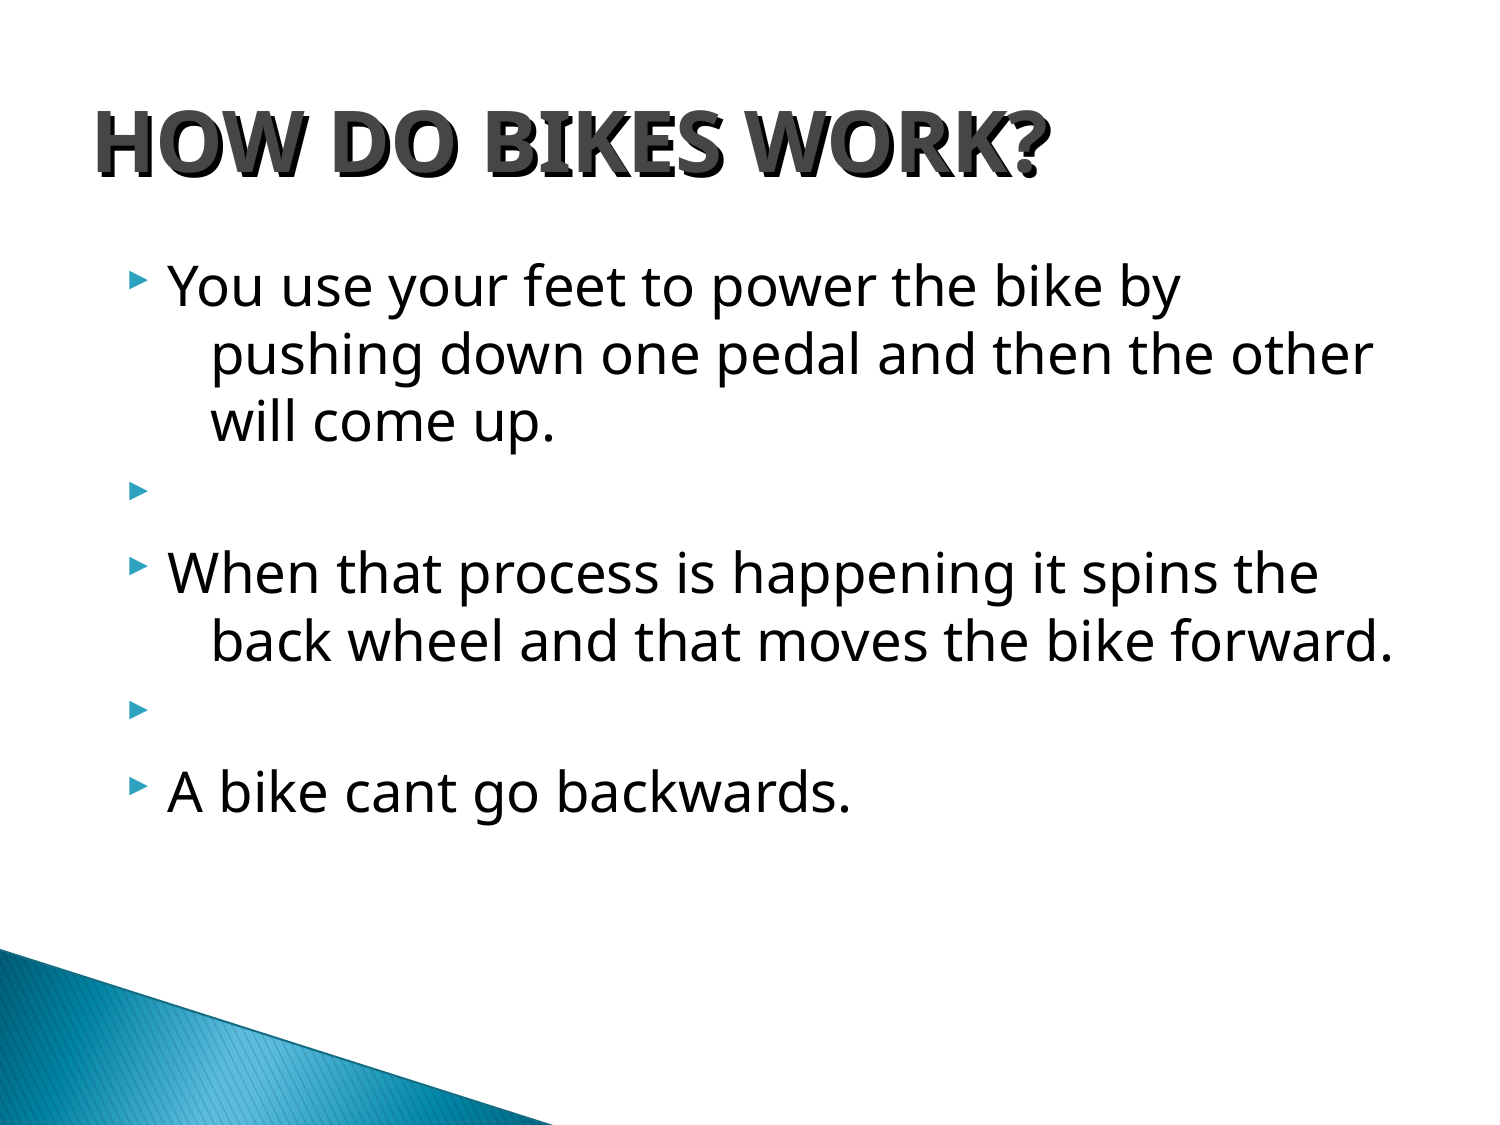

HOW DO BIKES WORK?
# You use your feet to power the bike by pushing down one pedal and then the other will come up.
When that process is happening it spins the back wheel and that moves the bike forward.
A bike cant go backwards.